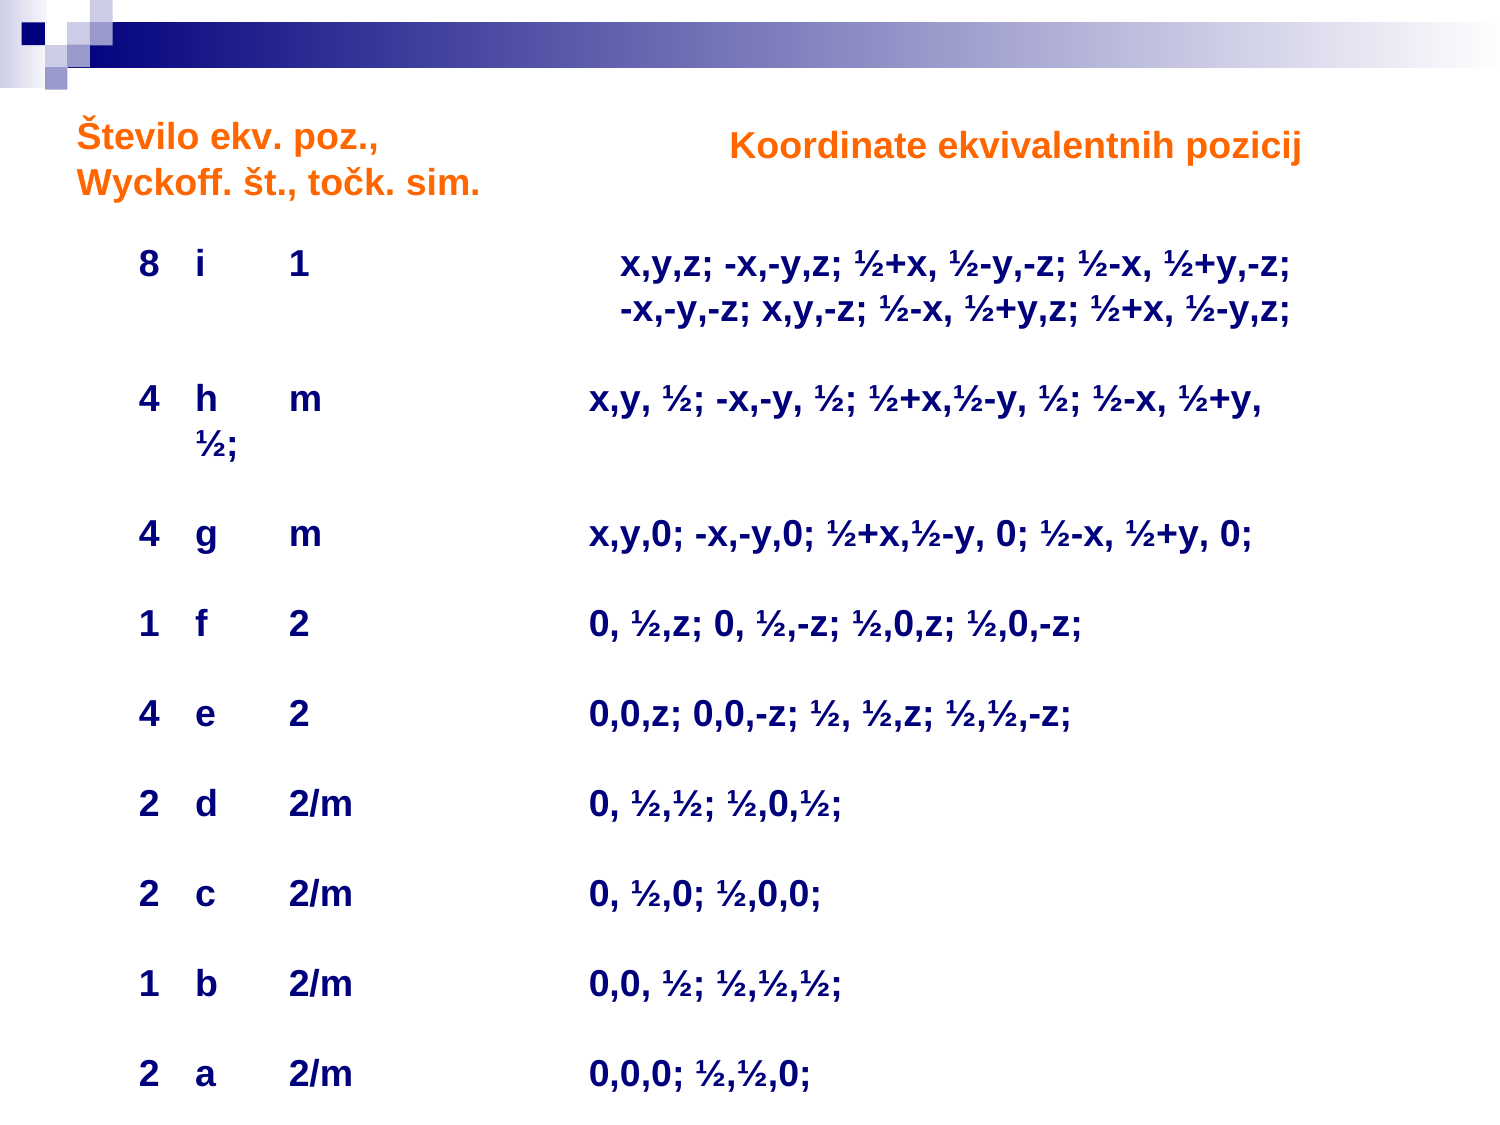

Število ekv. poz.,
Wyckoff. št., točk. sim.
Koordinate ekvivalentnih pozicij
i	1		 x,y,z; -x,-y,z; ½+x, ½-y,-z; ½-x, ½+y,-z;
				 -x,-y,-z; x,y,-z; ½-x, ½+y,z; ½+x, ½-y,z;
h	m		x,y, ½; -x,-y, ½; ½+x,½-y, ½; ½-x, ½+y, ½;
4	g	m		x,y,0; -x,-y,0; ½+x,½-y, 0; ½-x, ½+y, 0;
f	2		0, ½,z; 0, ½,-z; ½,0,z; ½,0,-z;
4	e	2		0,0,z; 0,0,-z; ½, ½,z; ½,½,-z;
d	2/m		0, ½,½; ½,0,½;
2	c	2/m		0, ½,0; ½,0,0;
b	2/m		0,0, ½; ½,½,½;
2	a	2/m		0,0,0; ½,½,0;